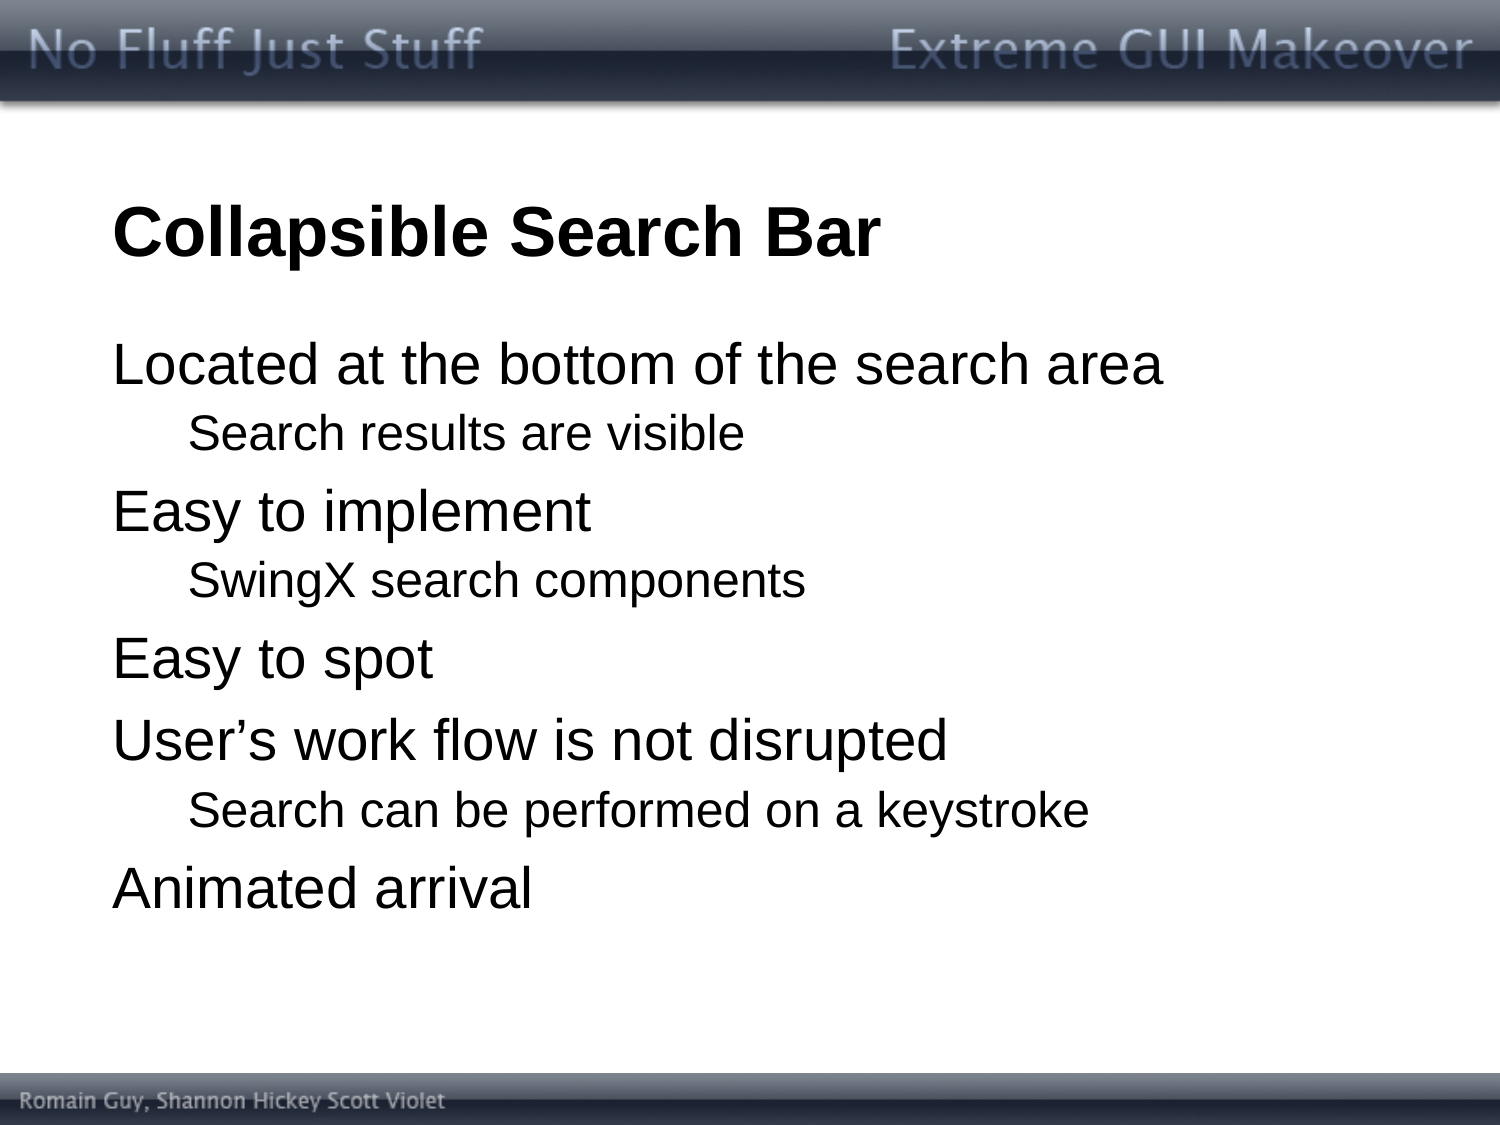

# Collapsible Search Bar
Located at the bottom of the search area
Search results are visible
Easy to implement
SwingX search components
Easy to spot
User’s work flow is not disrupted
Search can be performed on a keystroke
Animated arrival